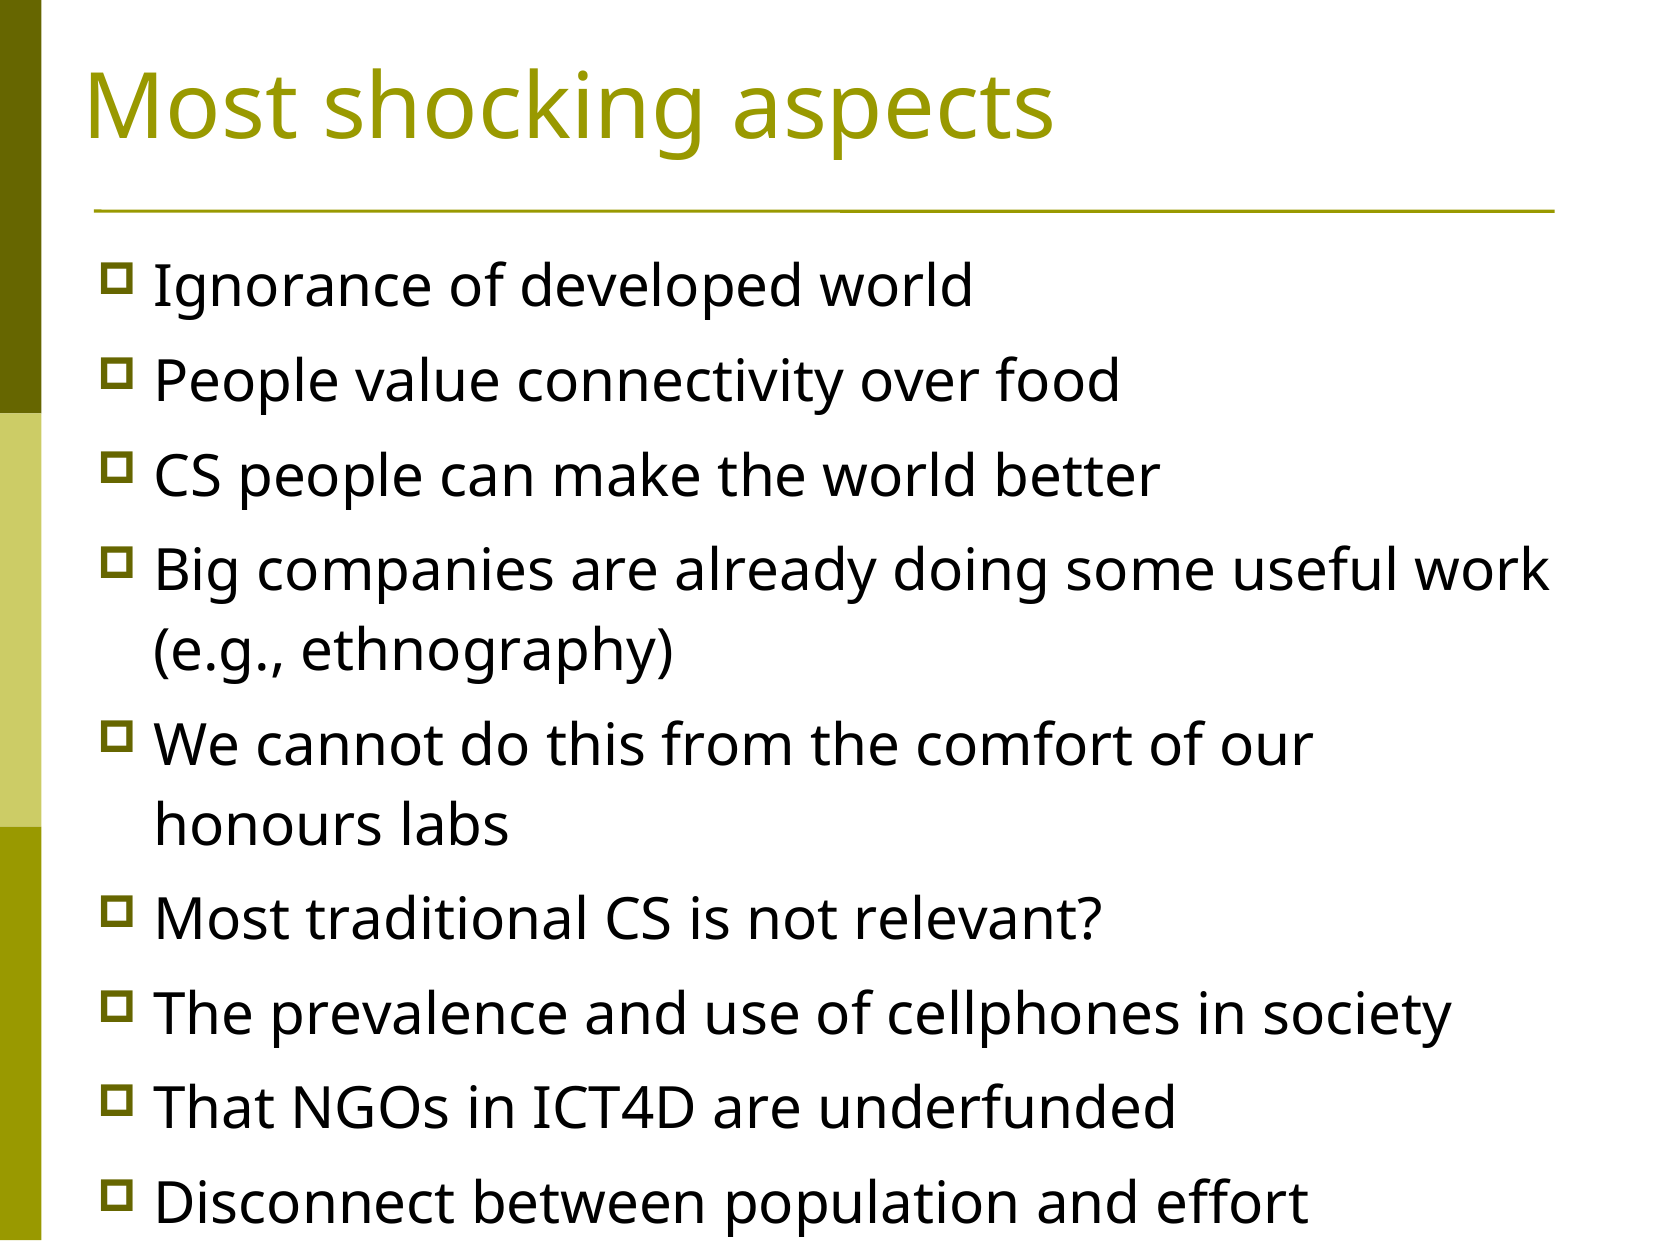

# Most shocking aspects
Ignorance of developed world
People value connectivity over food
CS people can make the world better
Big companies are already doing some useful work (e.g., ethnography)
We cannot do this from the comfort of our honours labs
Most traditional CS is not relevant?
The prevalence and use of cellphones in society
That NGOs in ICT4D are underfunded
Disconnect between population and effort